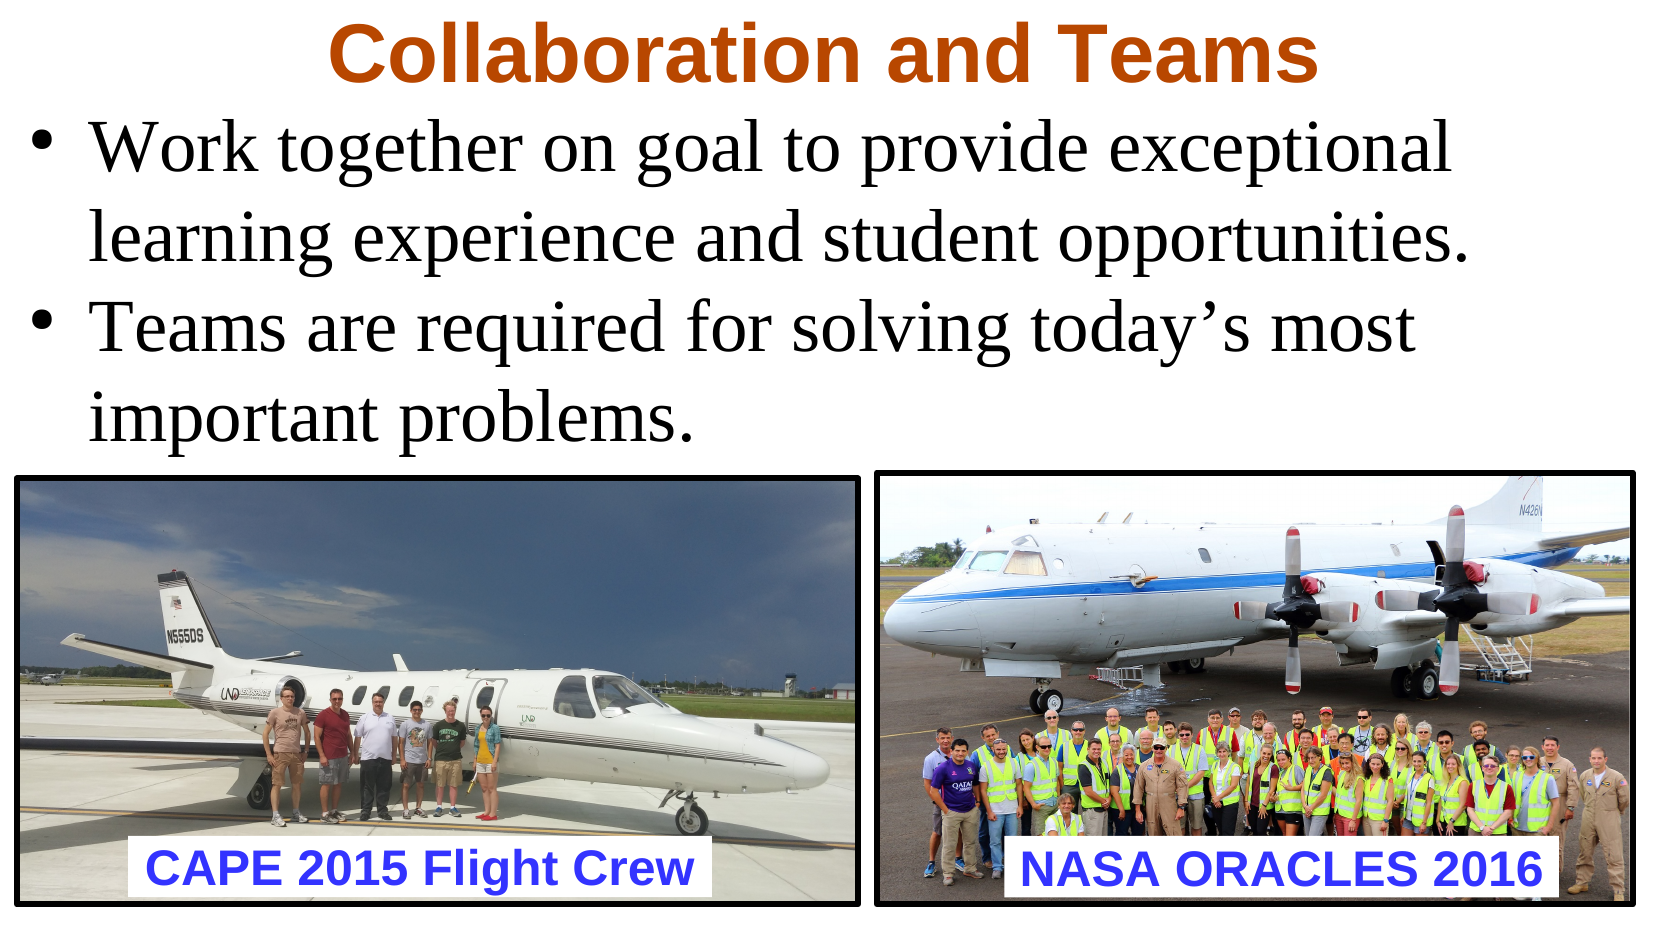

# Collaboration and Teams‏
Work together on goal to provide exceptional learning experience and student opportunities.
Teams are required for solving today’s most important problems.
CAPE 2015 Flight Crew
NASA ORACLES 2016